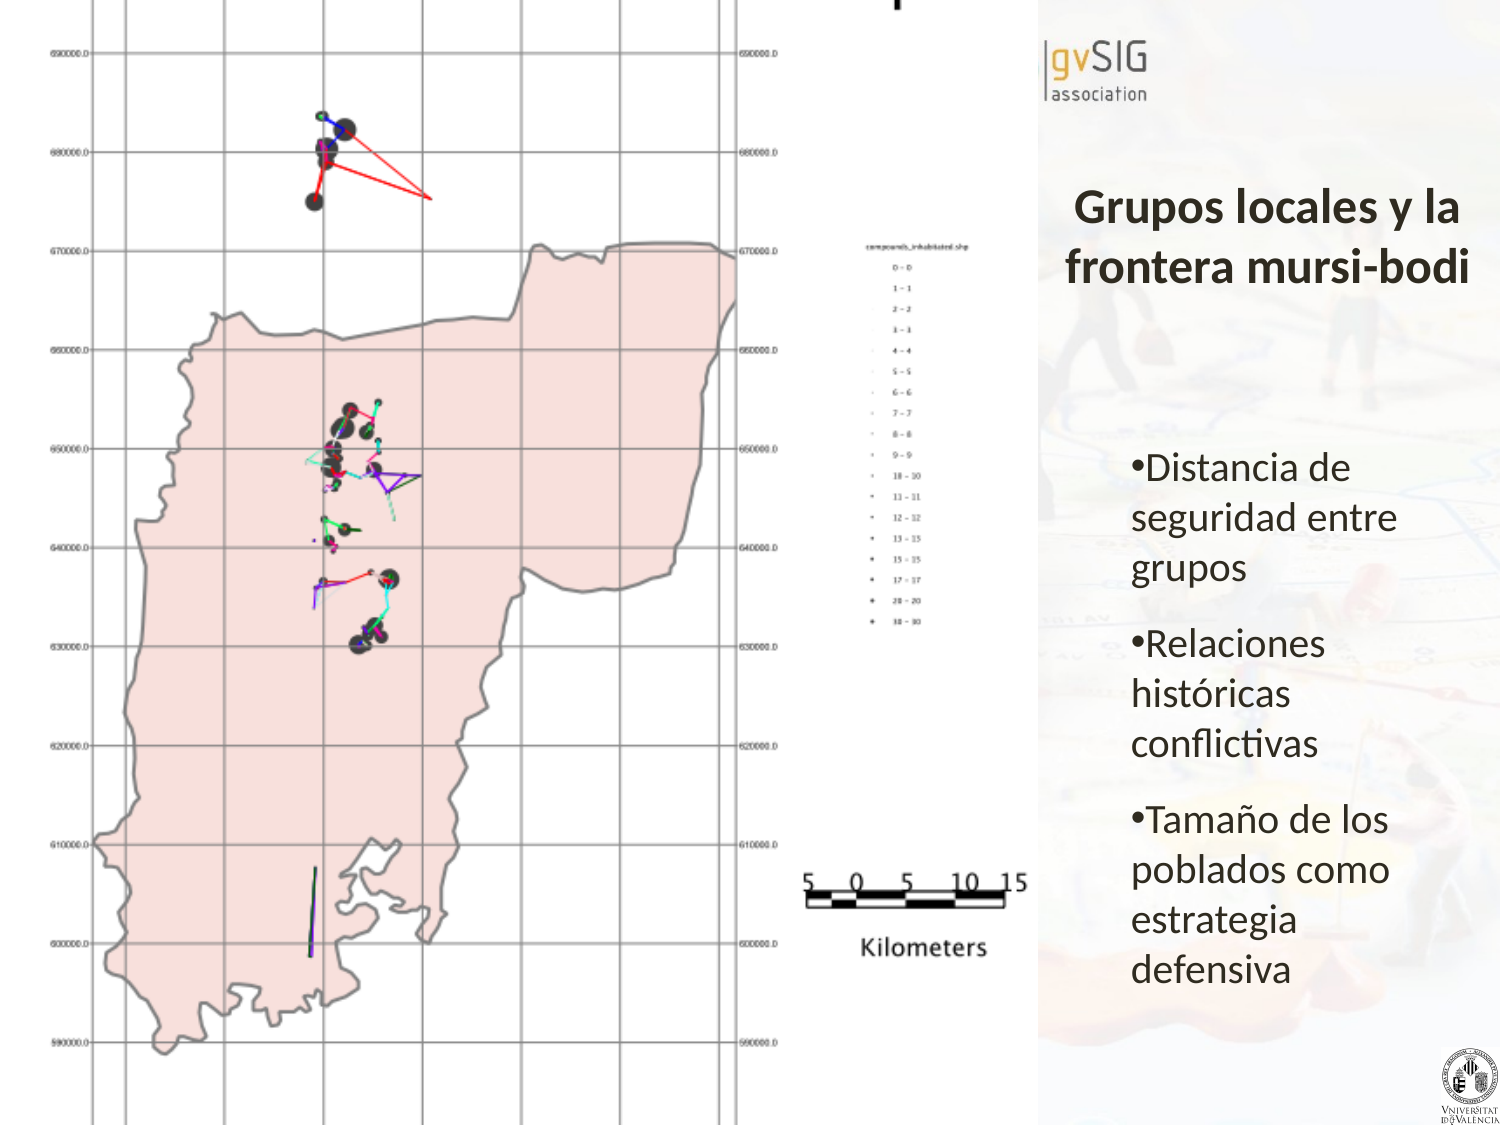

# Grupos Locales
Grupos locales y la frontera mursi-bodi
Distancia de seguridad entre grupos
Relaciones históricas conflictivas
Tamaño de los poblados como estrategia defensiva